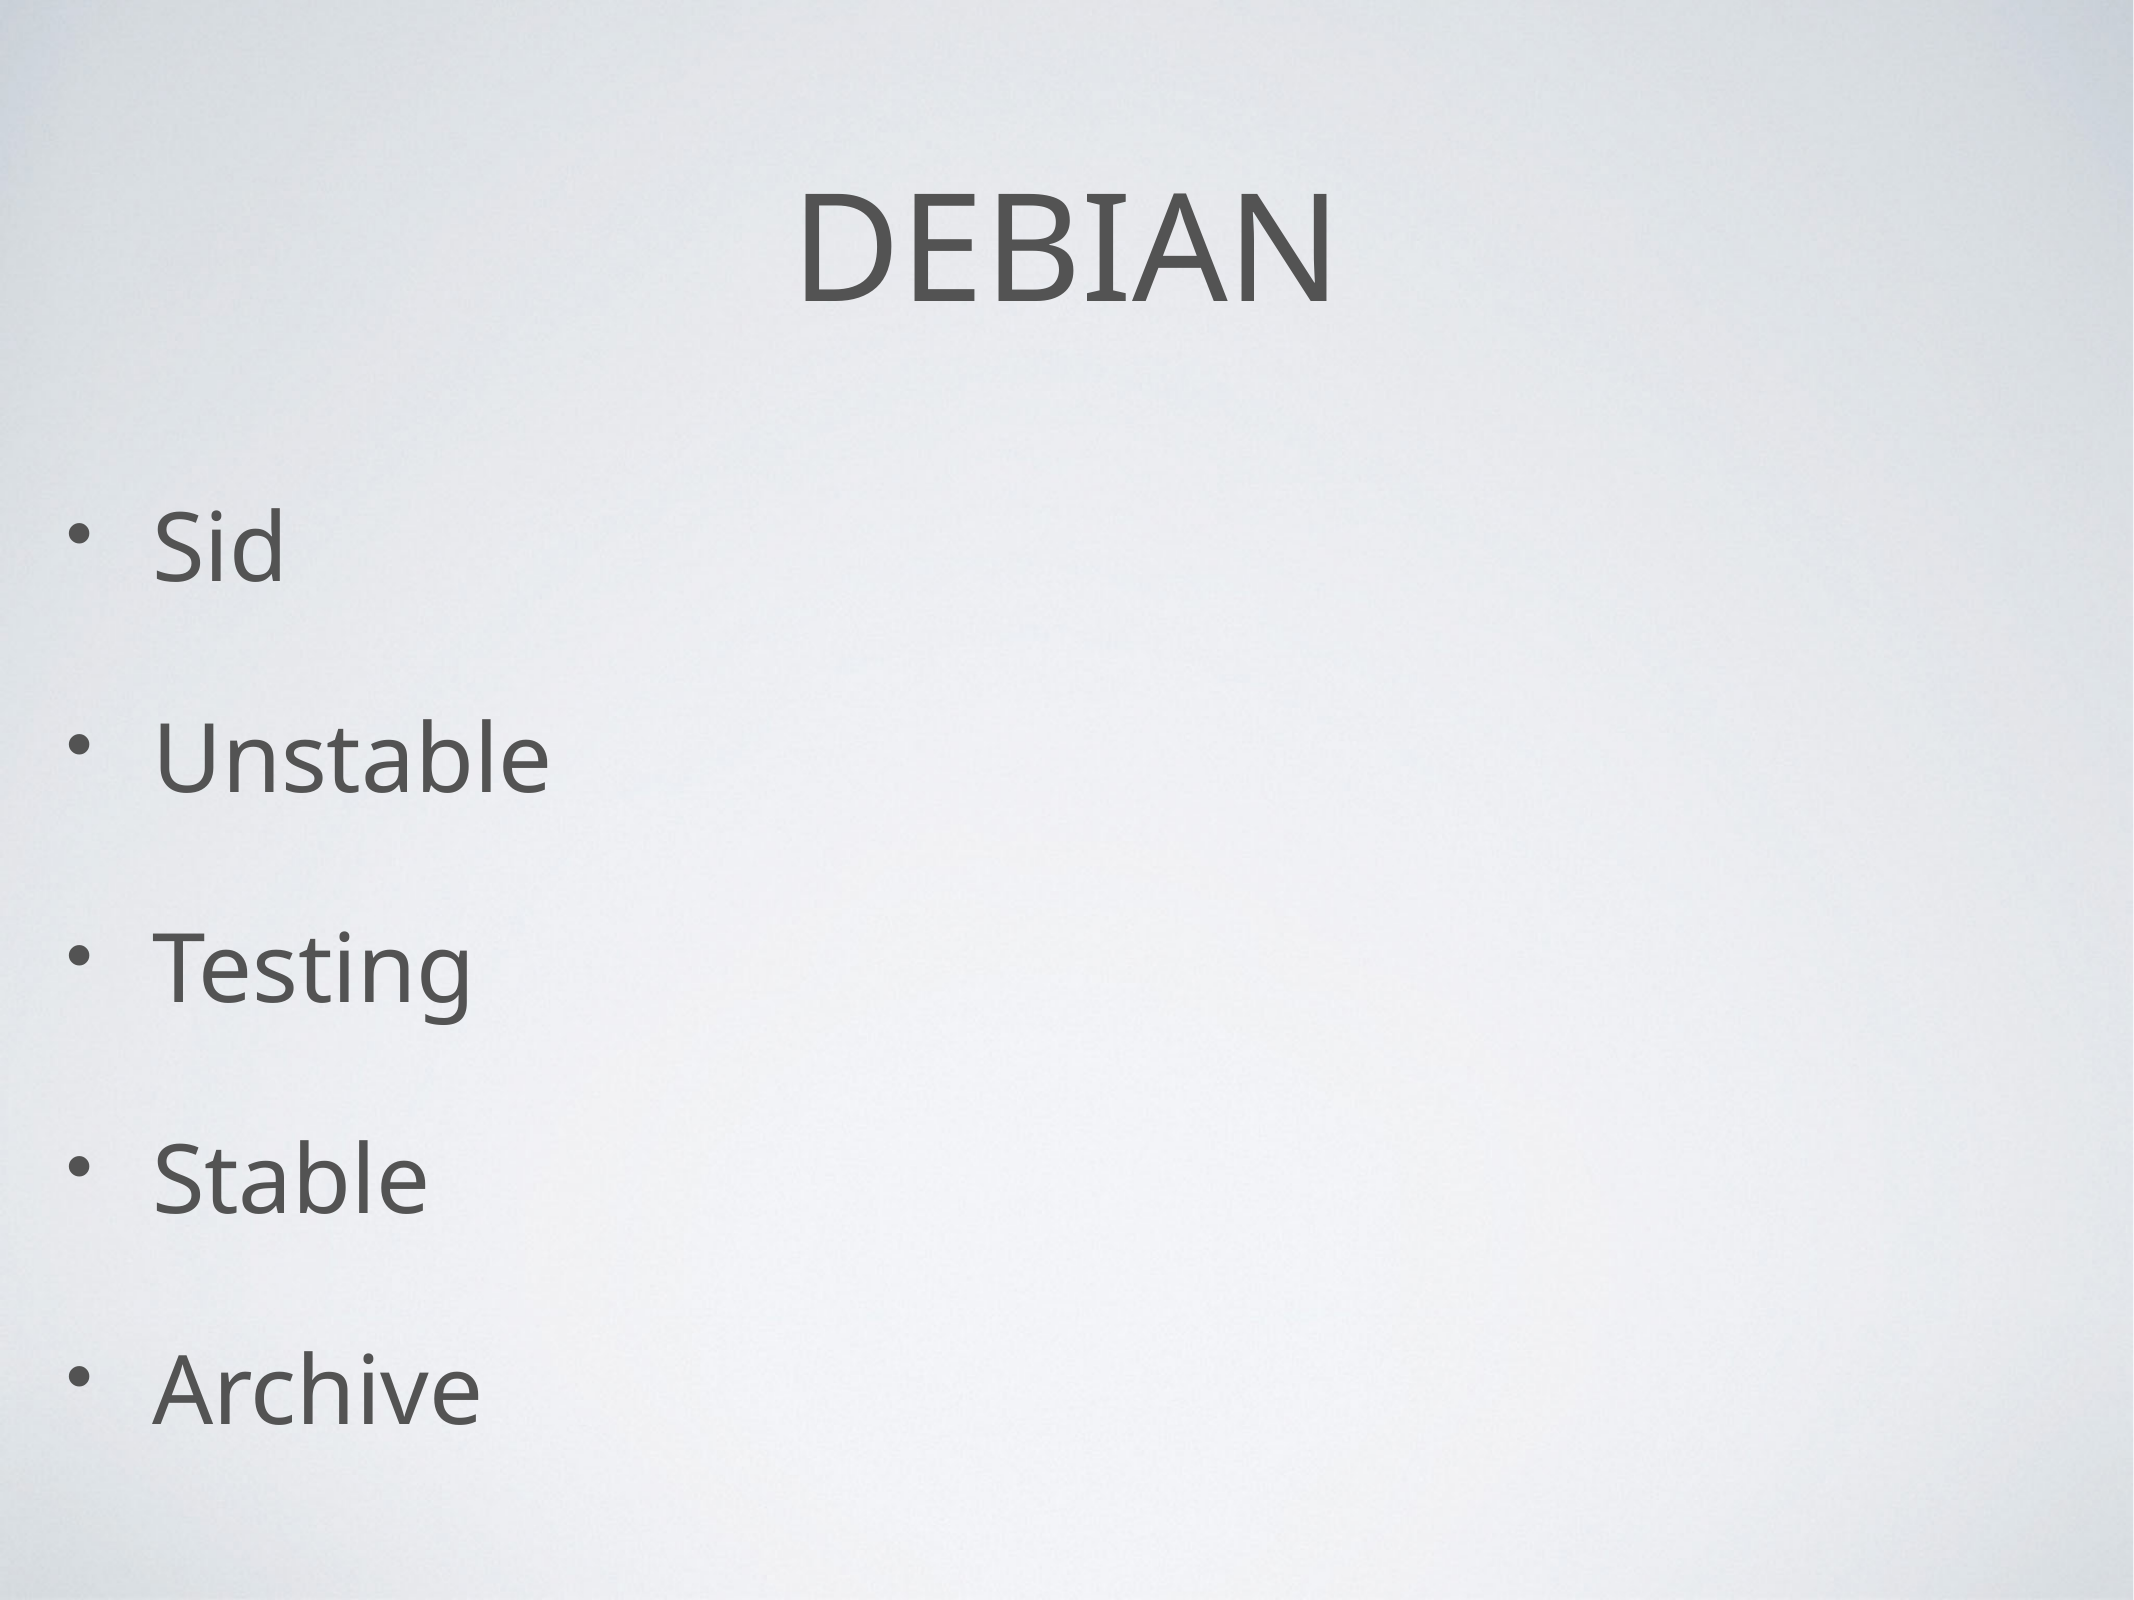

# Debian
Sid
Unstable
Testing
Stable
Archive